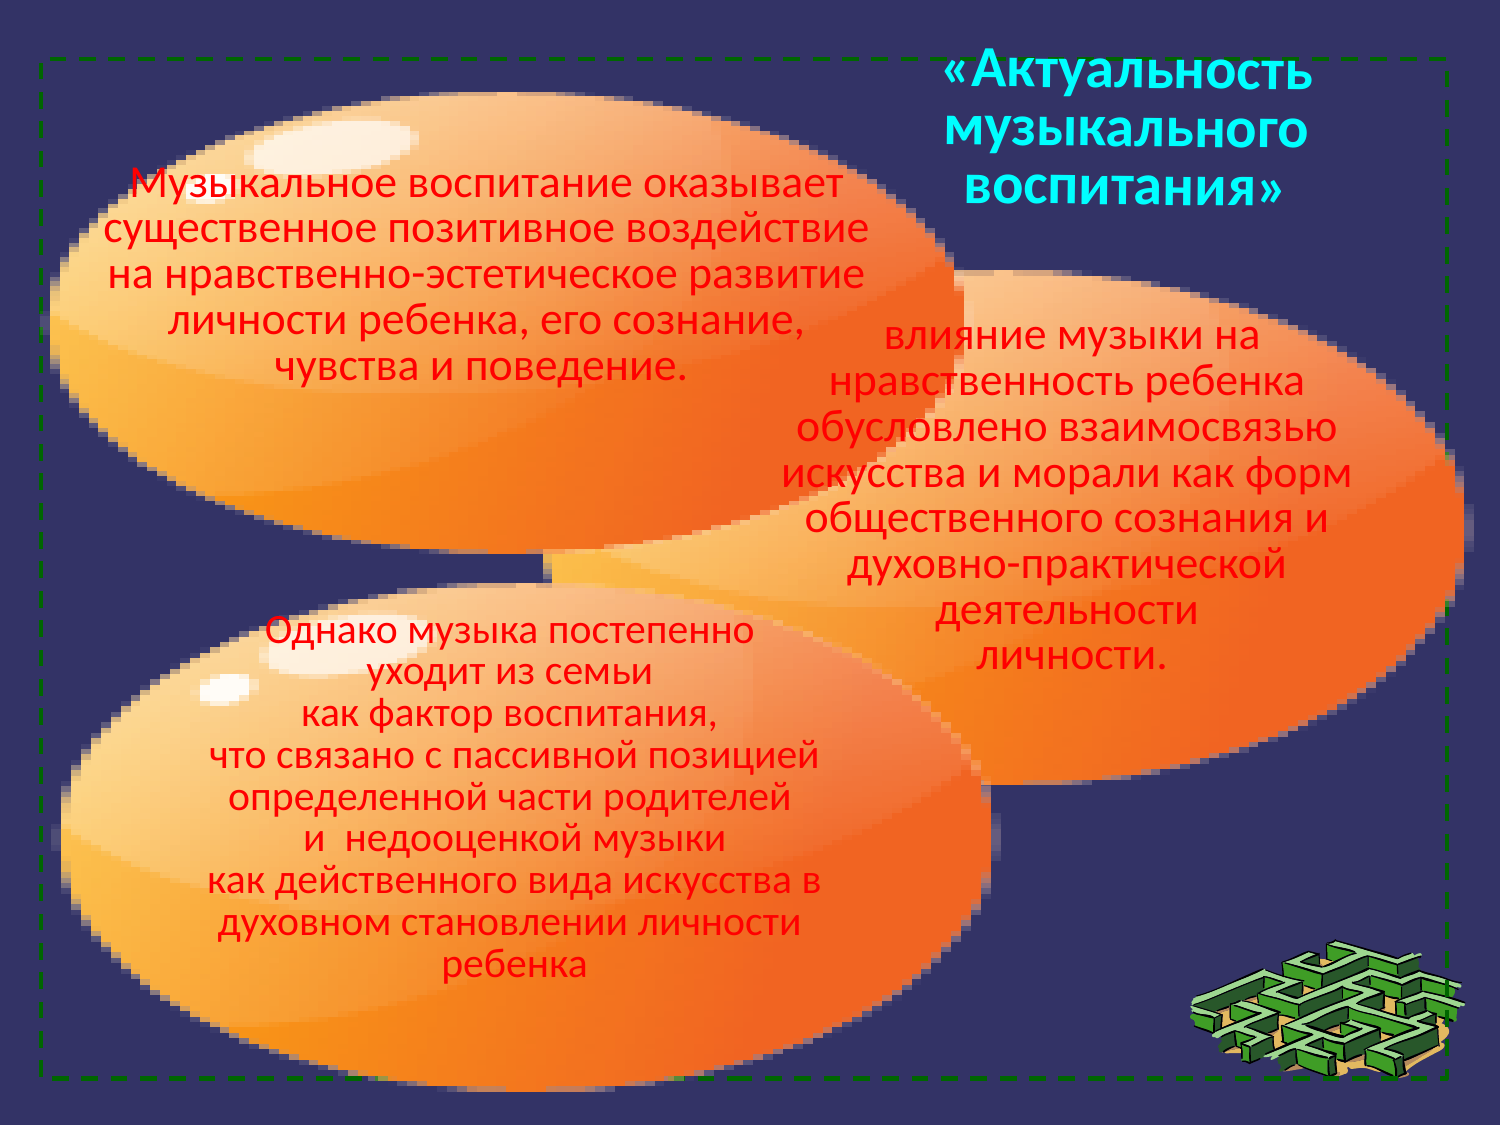

«Актуальность музыкального воспитания»
Музыкальное воспитание оказывает существенное позитивное воздействие на нравственно-эстетическое развитие личности ребенка, его сознание, чувства и поведение.
 влияние музыки на нравственность ребенка обусловлено взаимосвязью искусства и морали как форм общественного сознания и духовно-практической деятельности
 личности.
Однако музыка постепенно
 уходит из семьи
как фактор воспитания,
 что связано с пассивной позицией определенной части родителей
 и недооценкой музыки
 как действенного вида искусства в духовном становлении личности
 ребенка
.